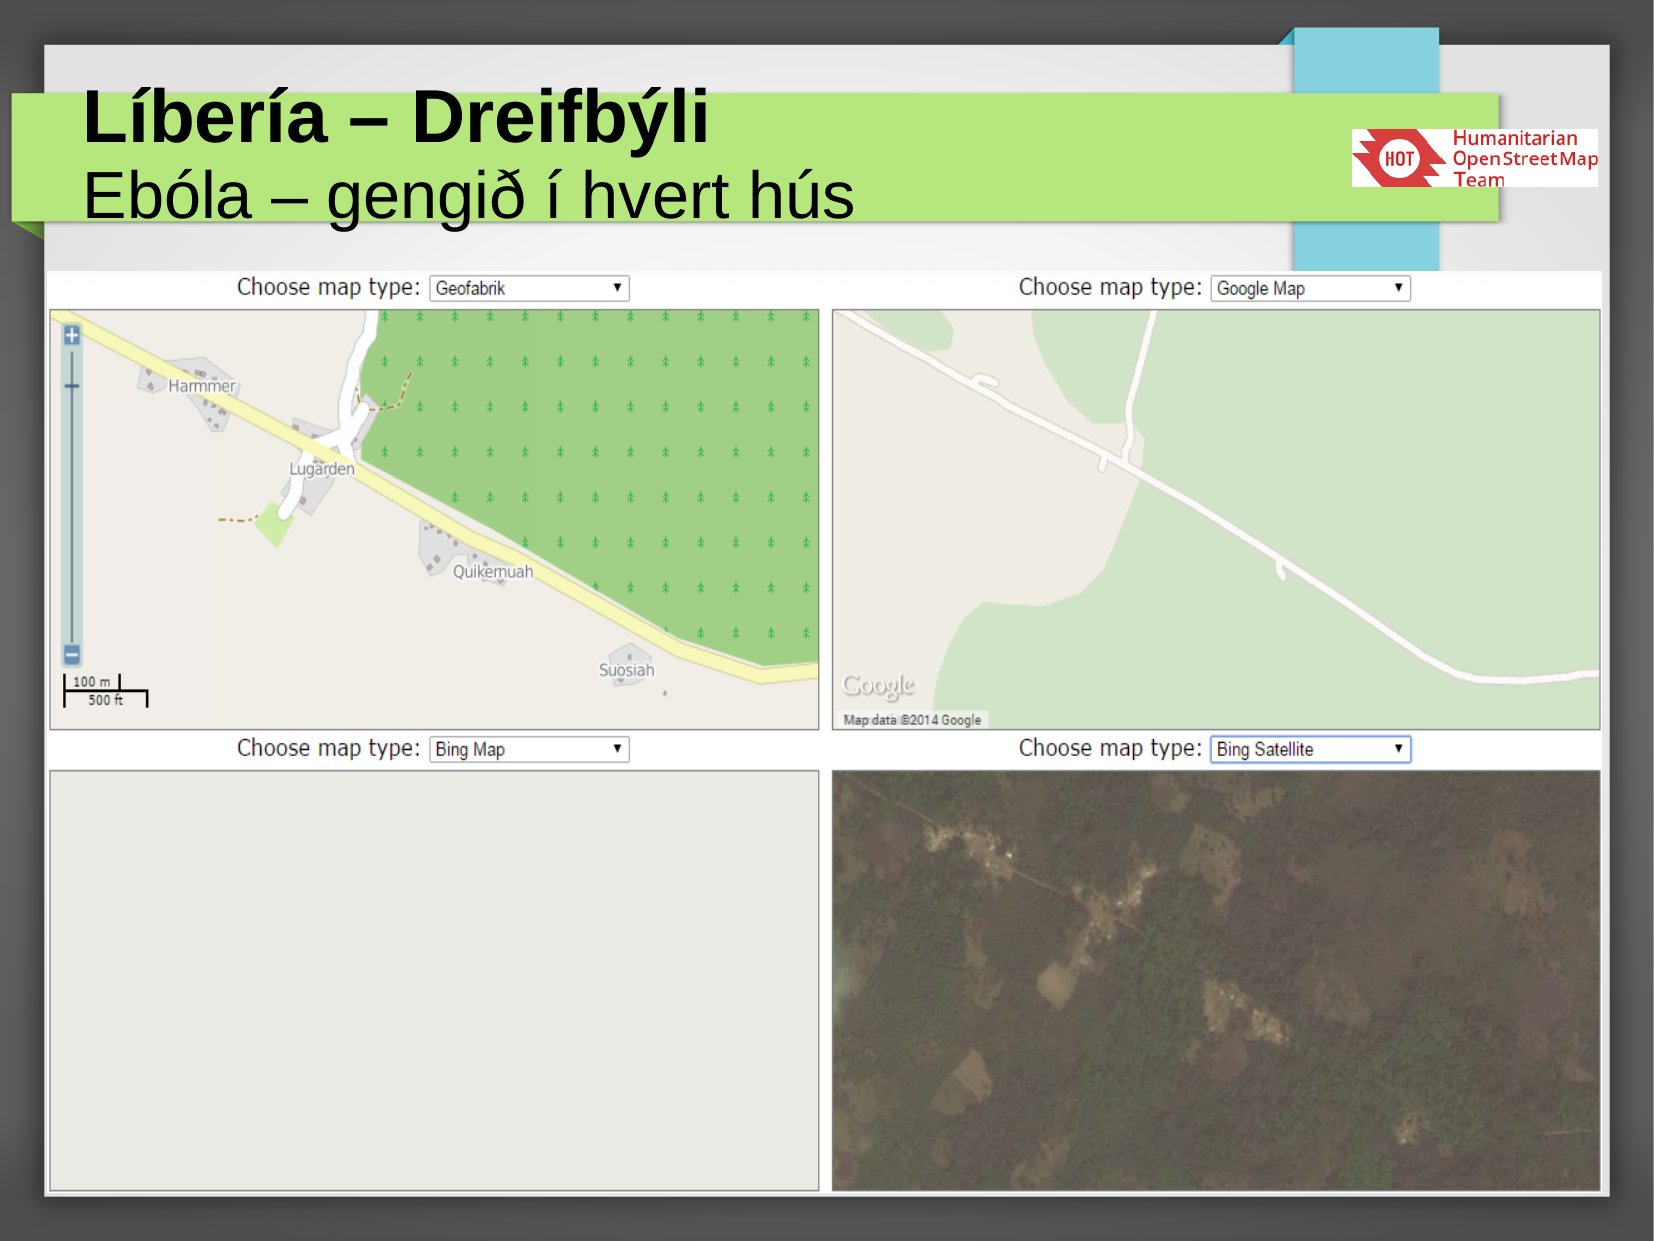

# Líbería – Dreifbýli Ebóla – gengið í hvert hús